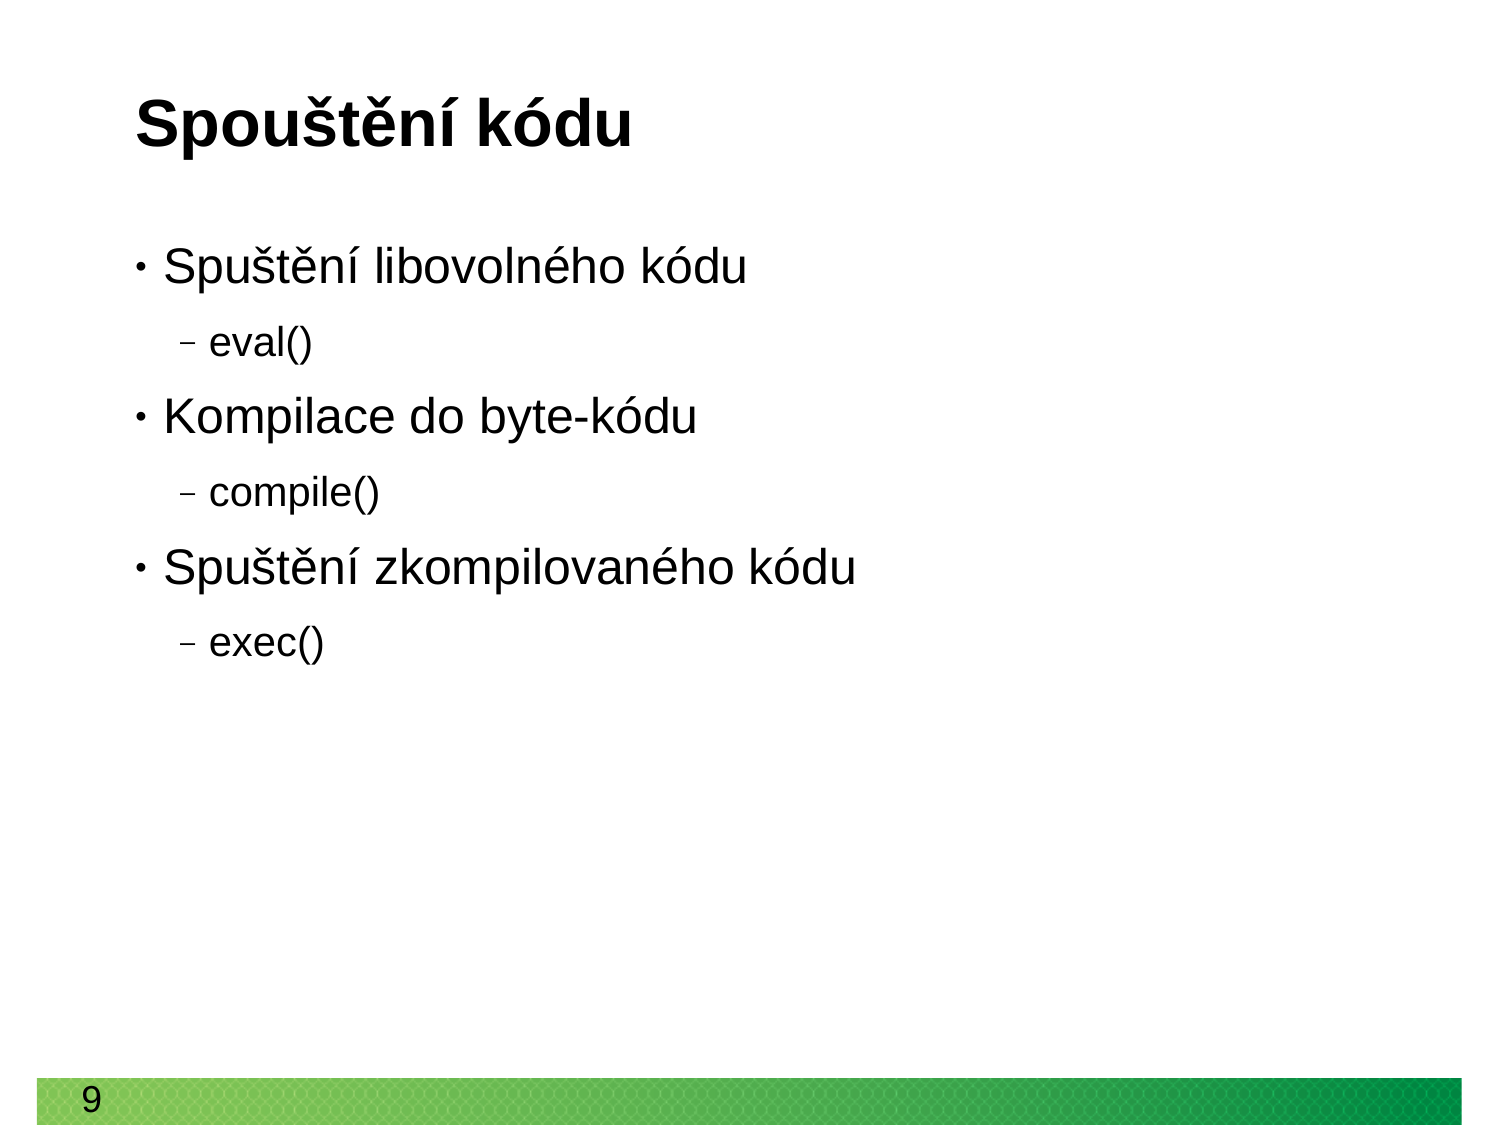

# Spouštění kódu
Spuštění libovolného kódu
eval()
Kompilace do byte-kódu
compile()
Spuštění zkompilovaného kódu
exec()